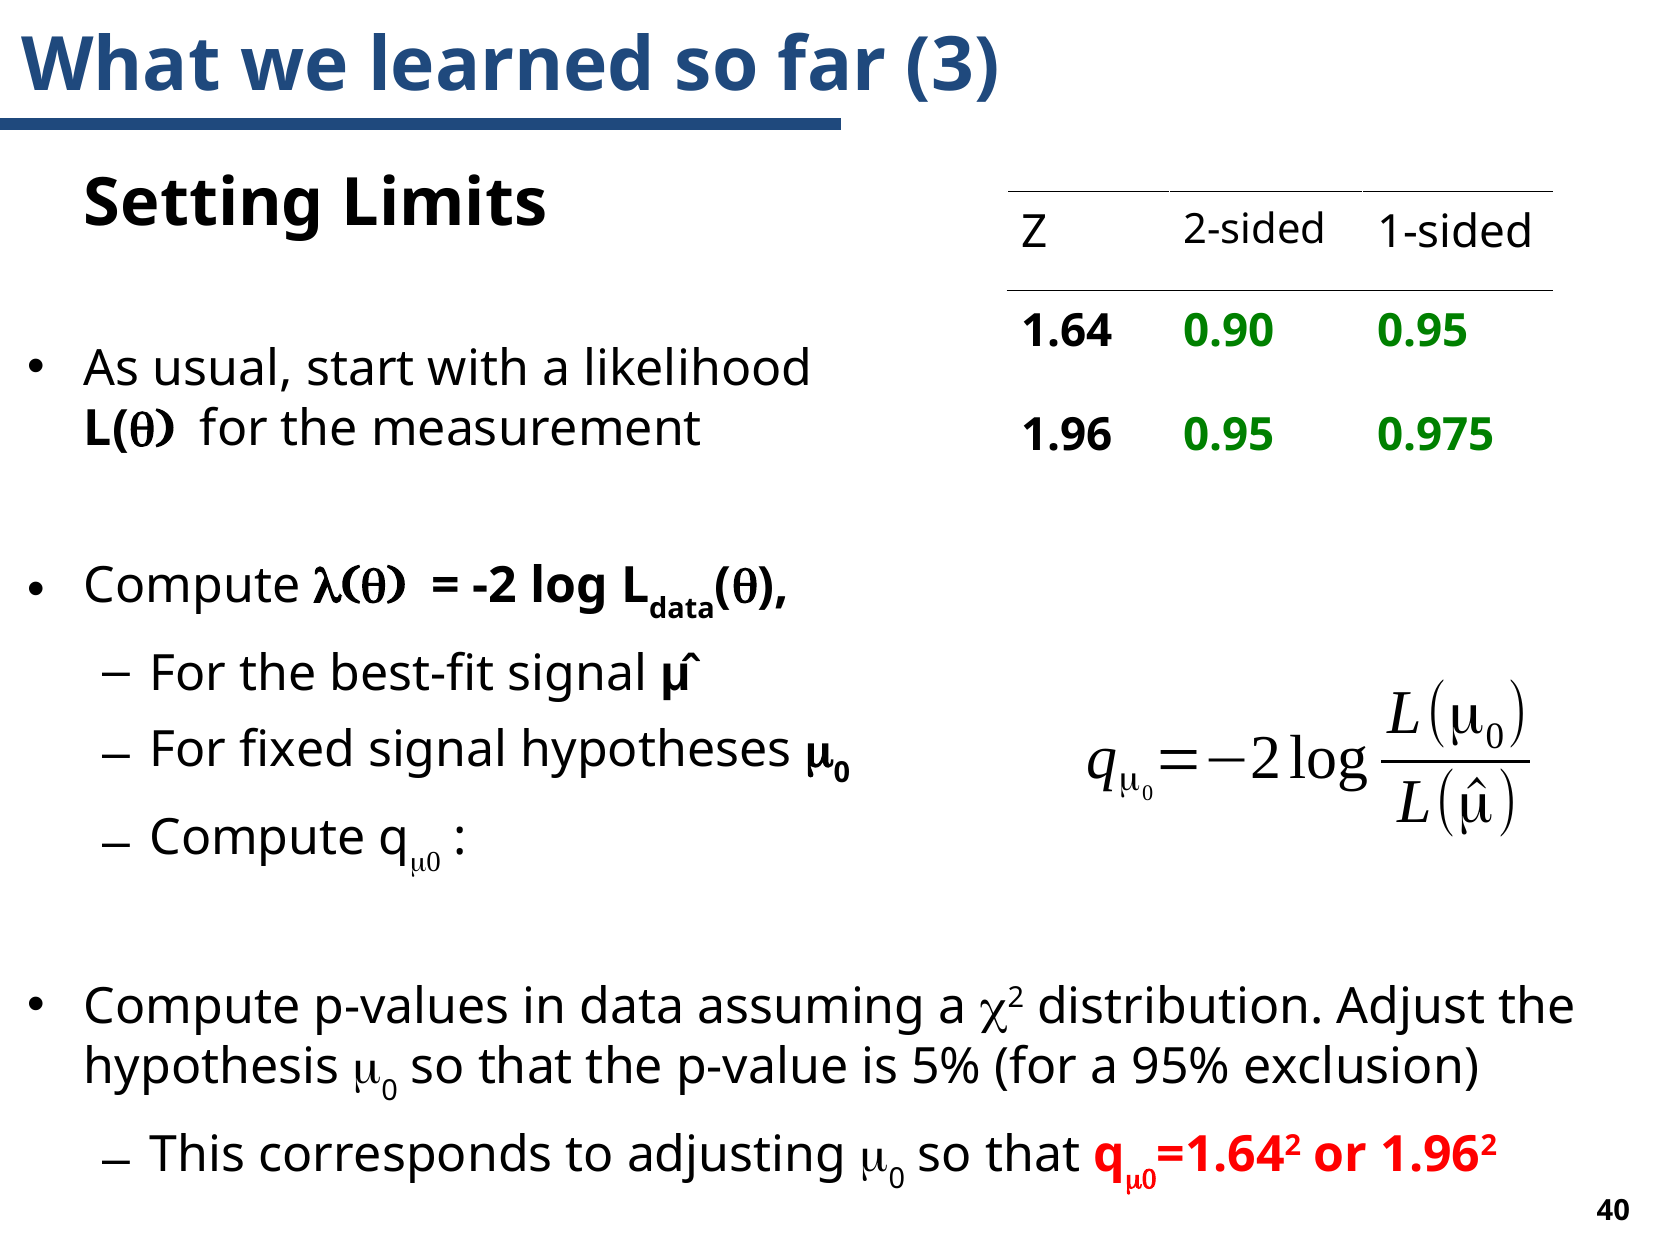

# What we learned so far (3)
Setting Limits
As usual, start with a likelihood
L(q) for the measurement
Compute l(q) = -2 log Ldata(q),
For the best-fit signal μ̂
For fixed signal hypotheses m0
Compute qm0 :
Compute p-values in data assuming a c2 distribution. Adjust the hypothesis m0 so that the p-value is 5% (for a 95% exclusion)
This corresponds to adjusting m0 so that qm0=1.642 or 1.962
| Z | 2-sided | 1-sided |
| --- | --- | --- |
| 1.64 | 0.90 | 0.95 |
| 1.96 | 0.95 | 0.975 |
40